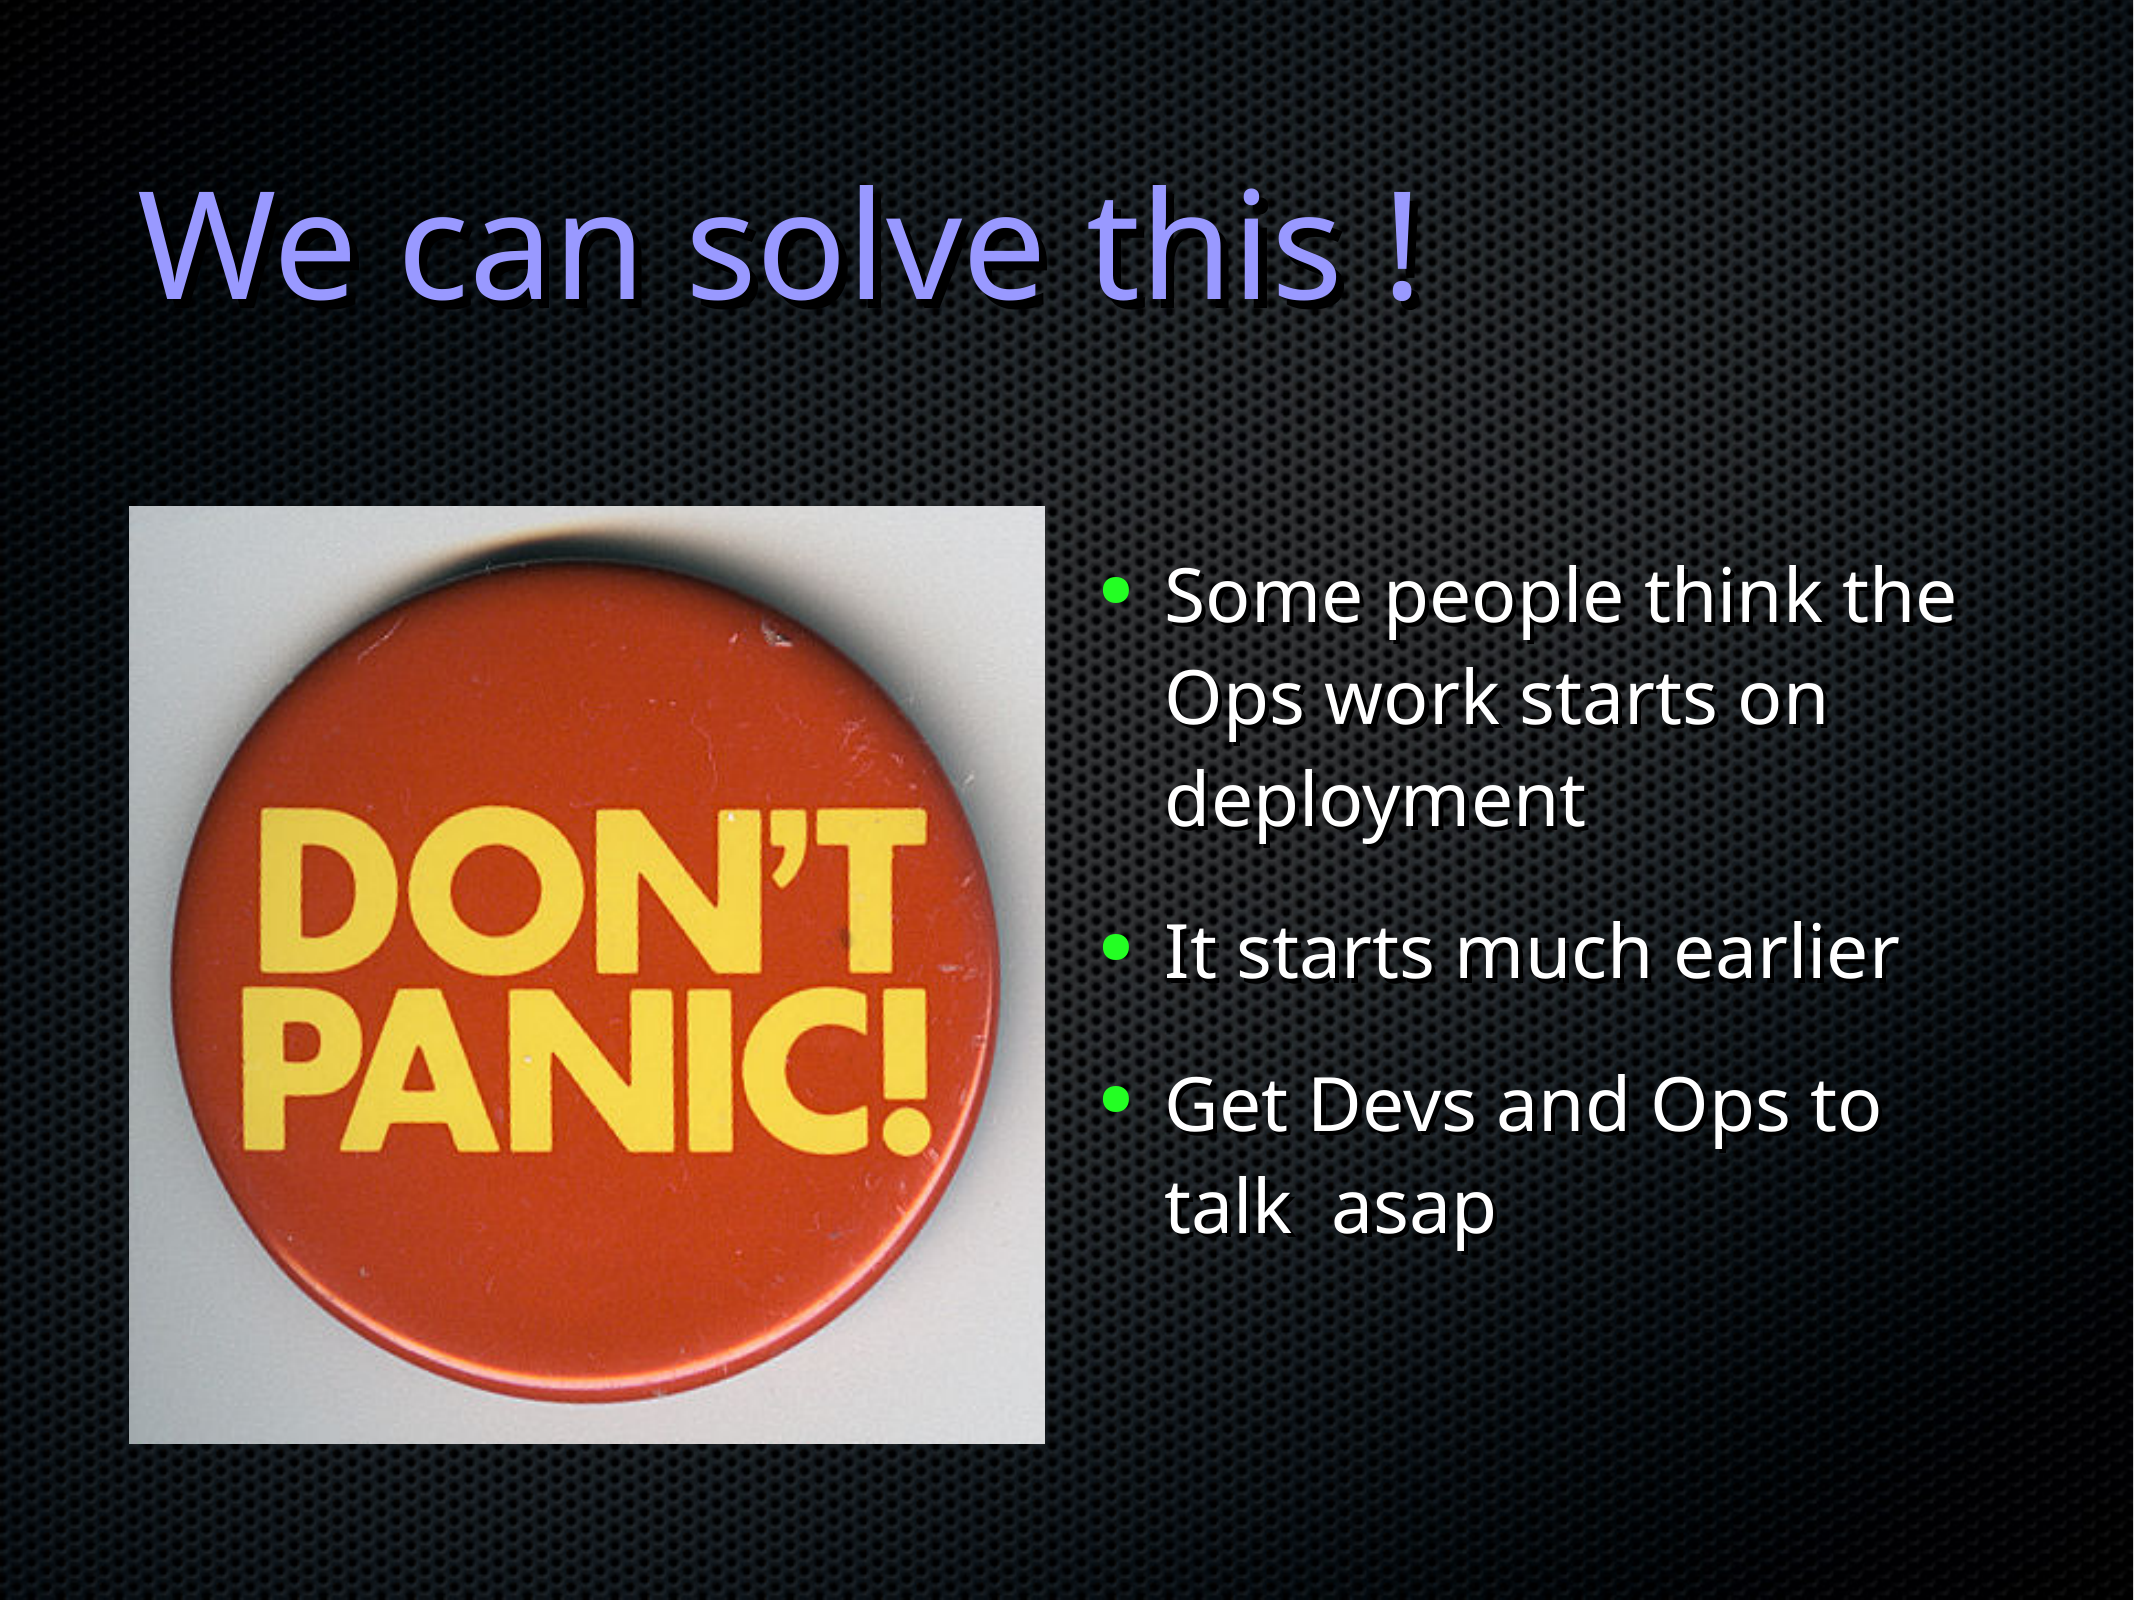

# We can solve this !
Some people think the Ops work starts on deployment
It starts much earlier
Get Devs and Ops to talk asap